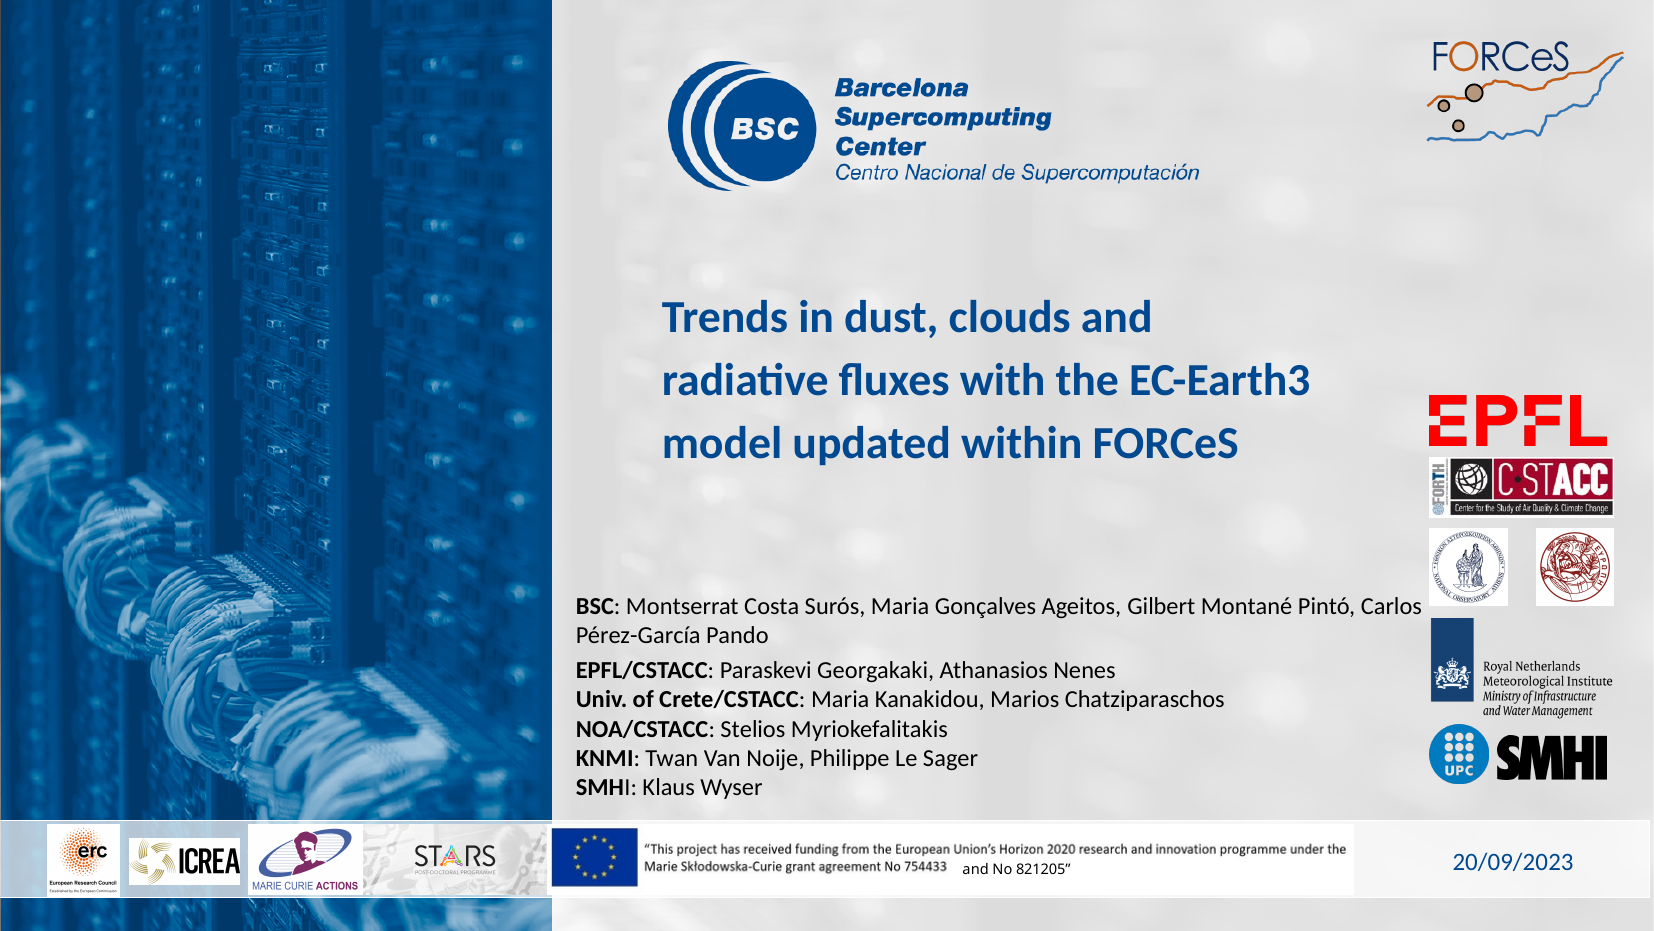

Trends in dust, clouds and radiative fluxes with the EC-Earth3 model updated within FORCeS
BSC: Montserrat Costa Surós, Maria Gonçalves Ageitos, Gilbert Montané Pintó, Carlos Pérez-García Pando
EPFL/CSTACC: Paraskevi Georgakaki, Athanasios Nenes
Univ. of Crete/CSTACC: Maria Kanakidou, Marios Chatziparaschos
NOA/CSTACC: Stelios Myriokefalitakis
KNMI: Twan Van Noije, Philippe Le Sager
SMHI: Klaus Wyser
20/09/2023
and No 821205”